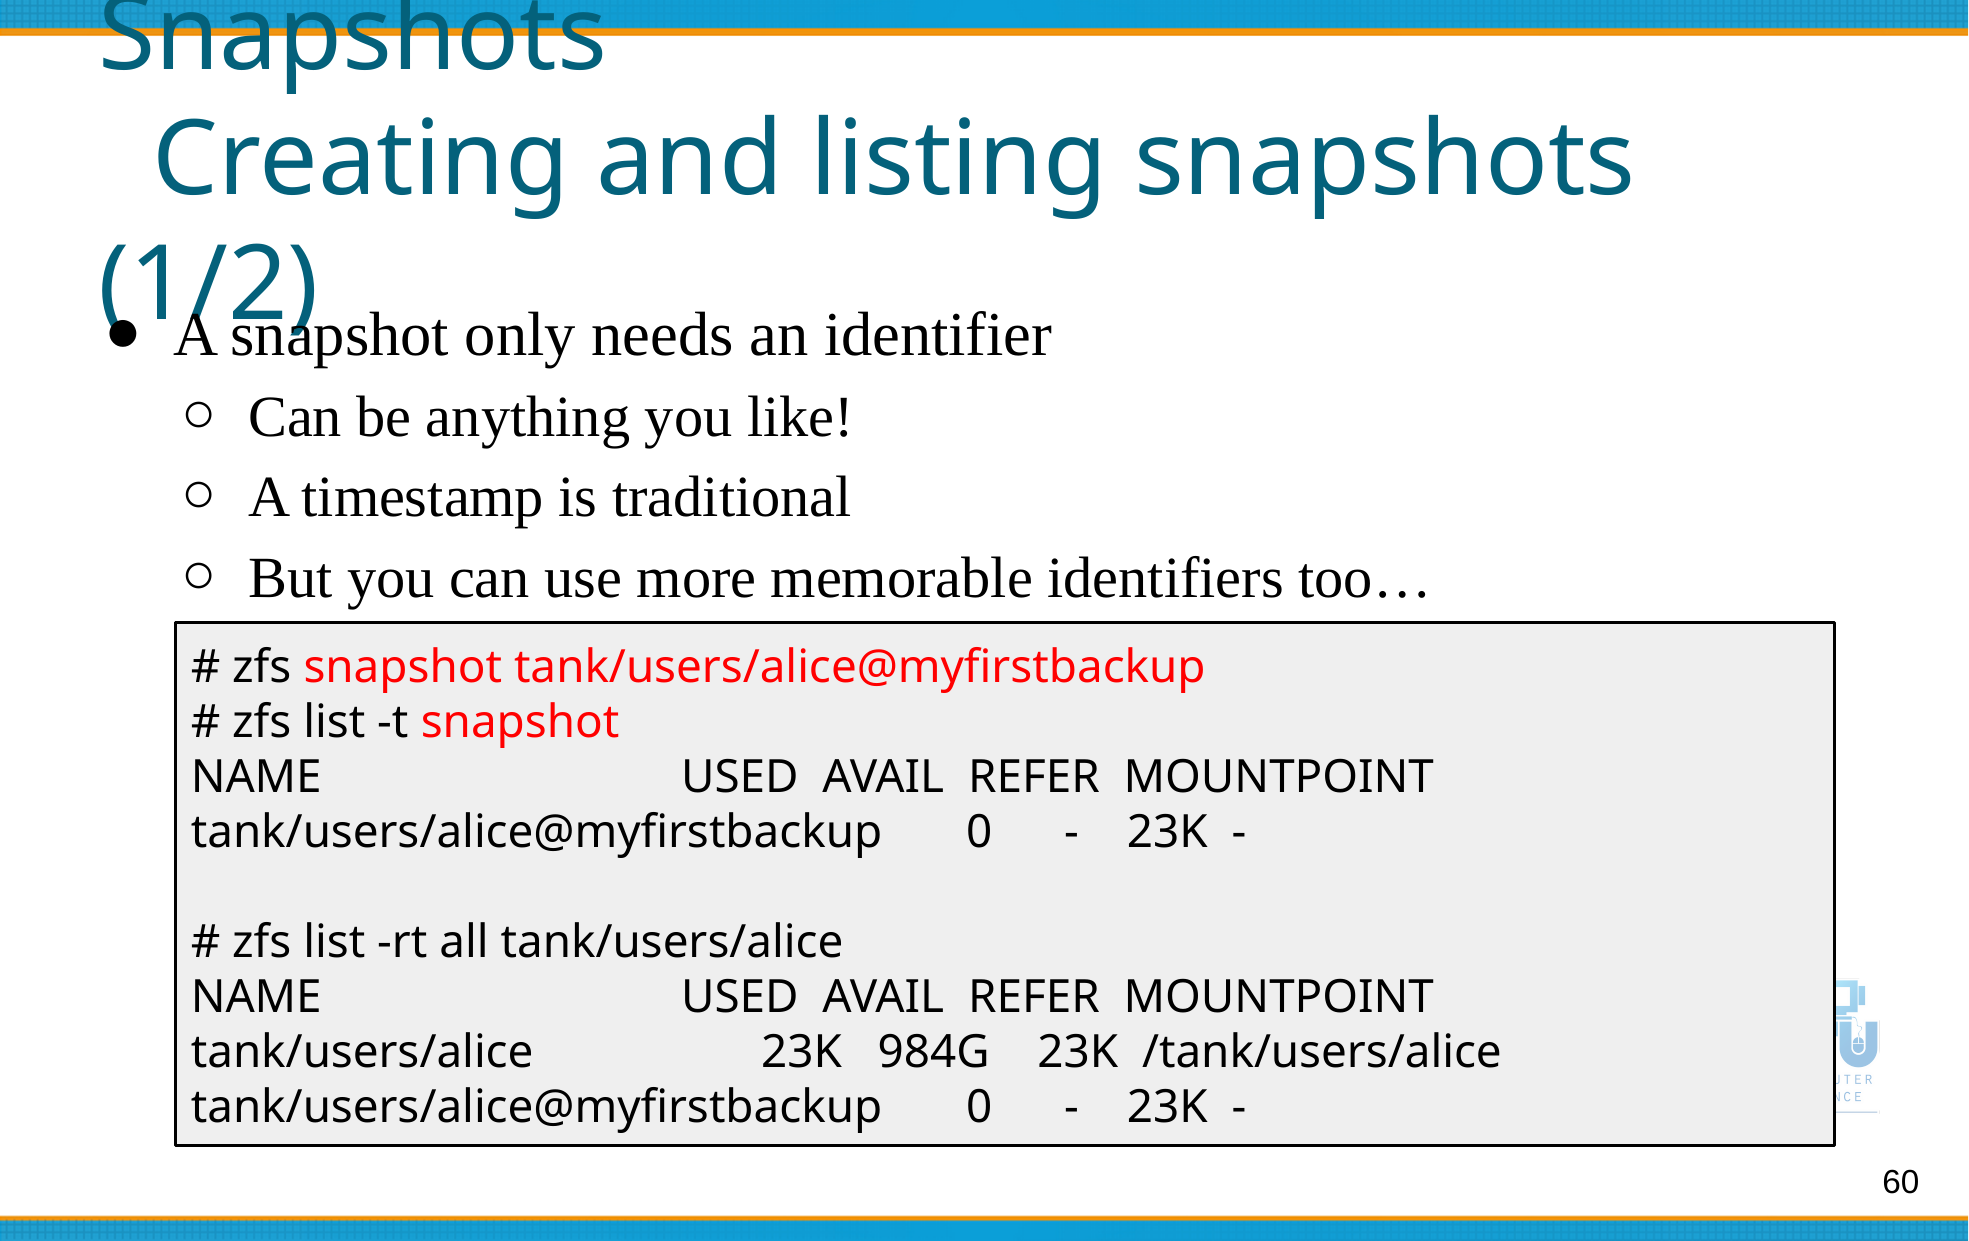

# Snapshots Creating and listing snapshots (1/2)
A snapshot only needs an identifier
Can be anything you like!
A timestamp is traditional
But you can use more memorable identifiers too…
# zfs snapshot tank/users/alice@myfirstbackup
# zfs list -t snapshot
NAME USED AVAIL REFER MOUNTPOINT
tank/users/alice@myfirstbackup 0 - 23K -
# zfs list -rt all tank/users/alice
NAME USED AVAIL REFER MOUNTPOINT
tank/users/alice 23K 984G 23K /tank/users/alice
tank/users/alice@myfirstbackup 0 - 23K -